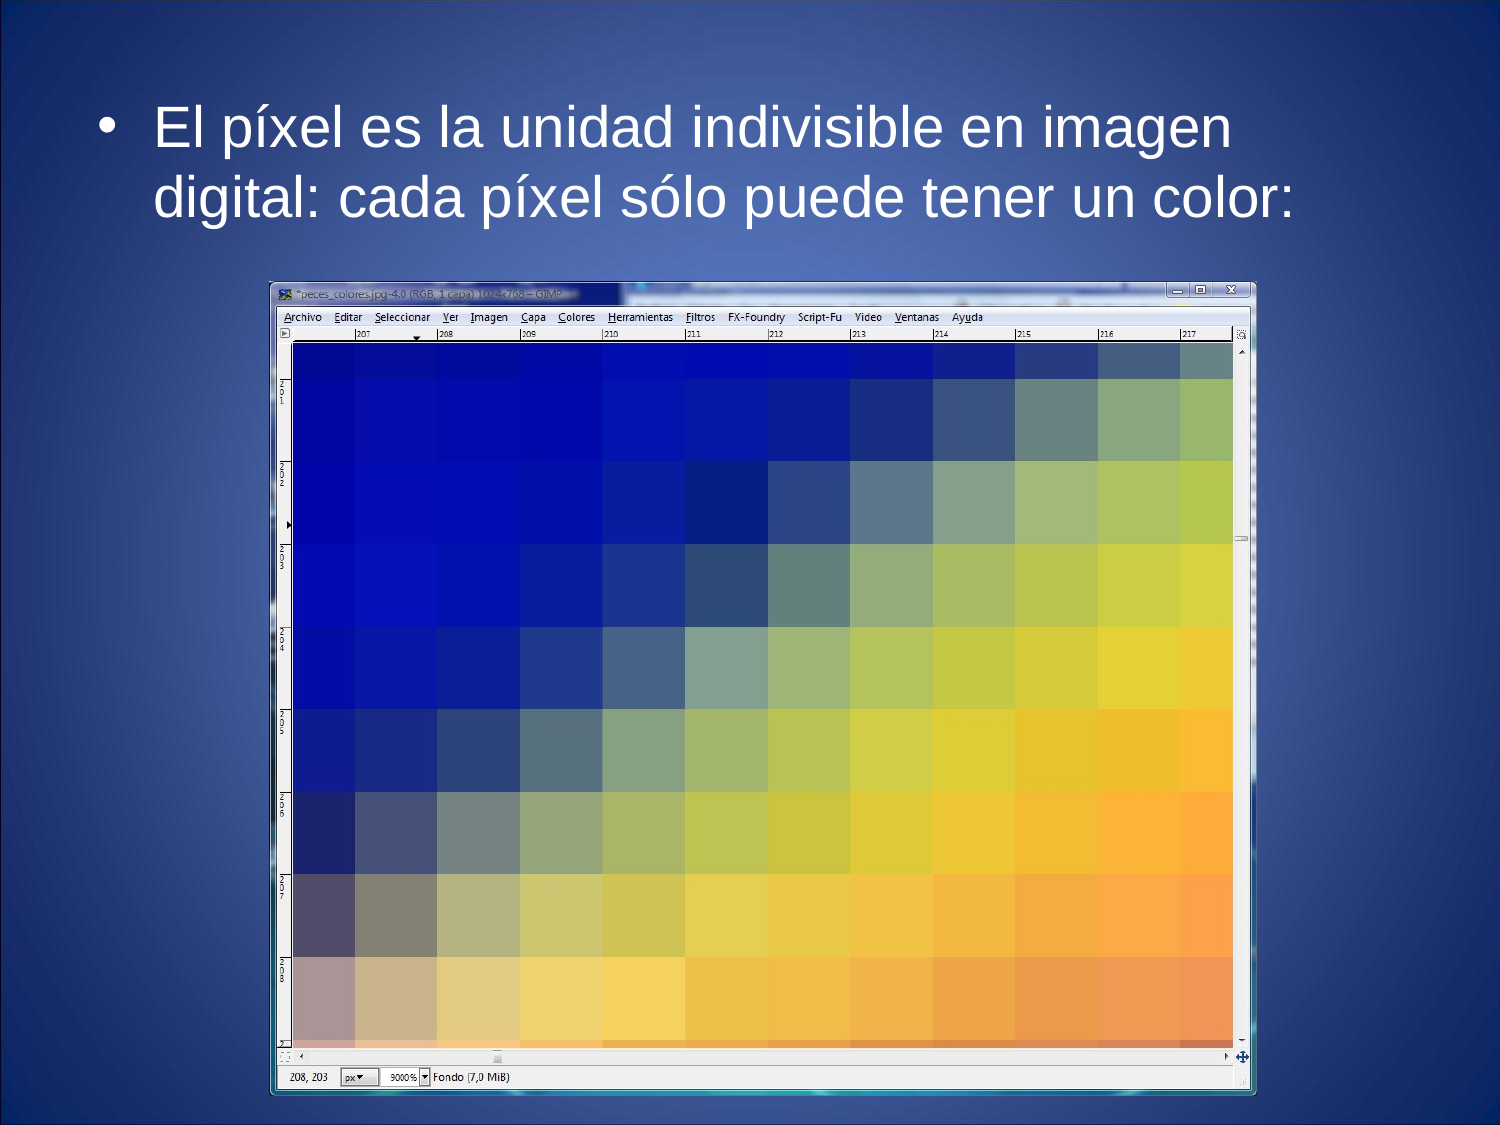

# El píxel es la unidad indivisible en imagen digital: cada píxel sólo puede tener un color: